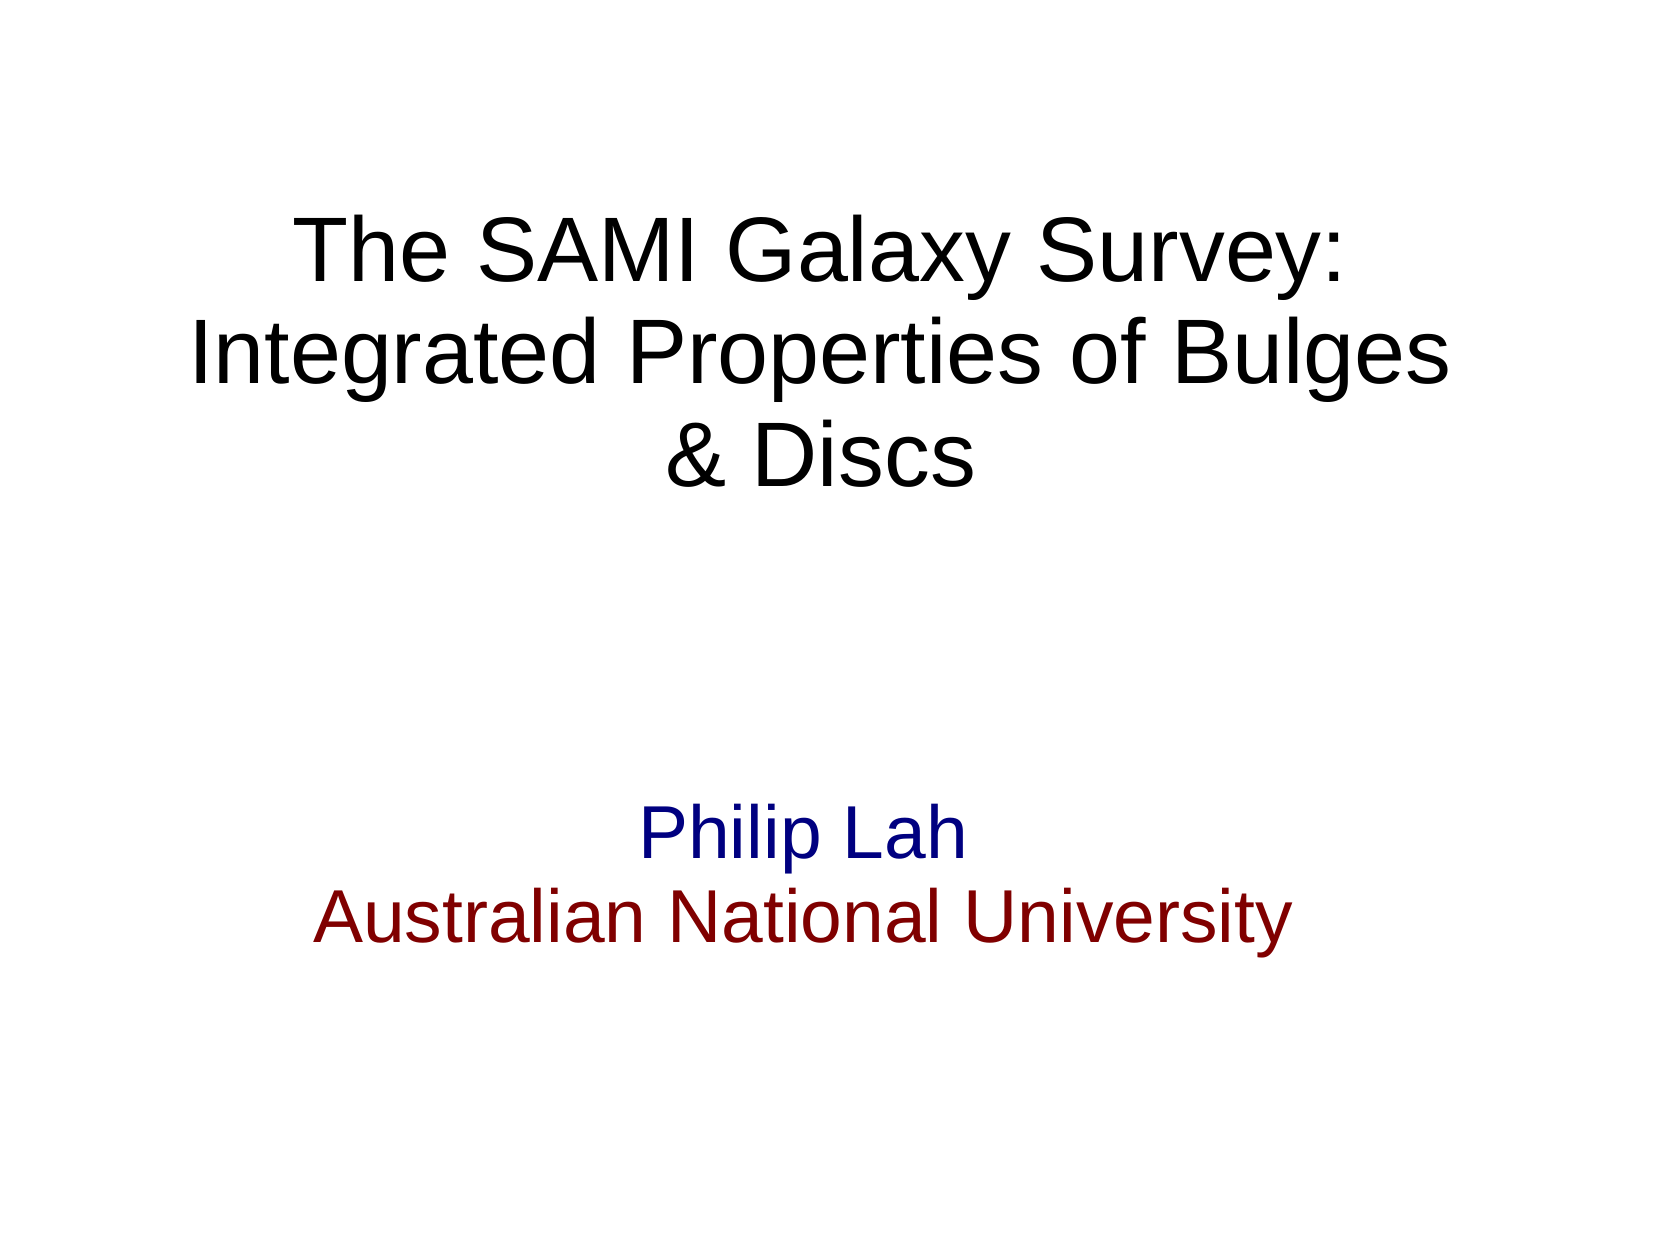

# The SAMI Galaxy Survey: Integrated Properties of Bulges & Discs
Philip Lah
Australian National University